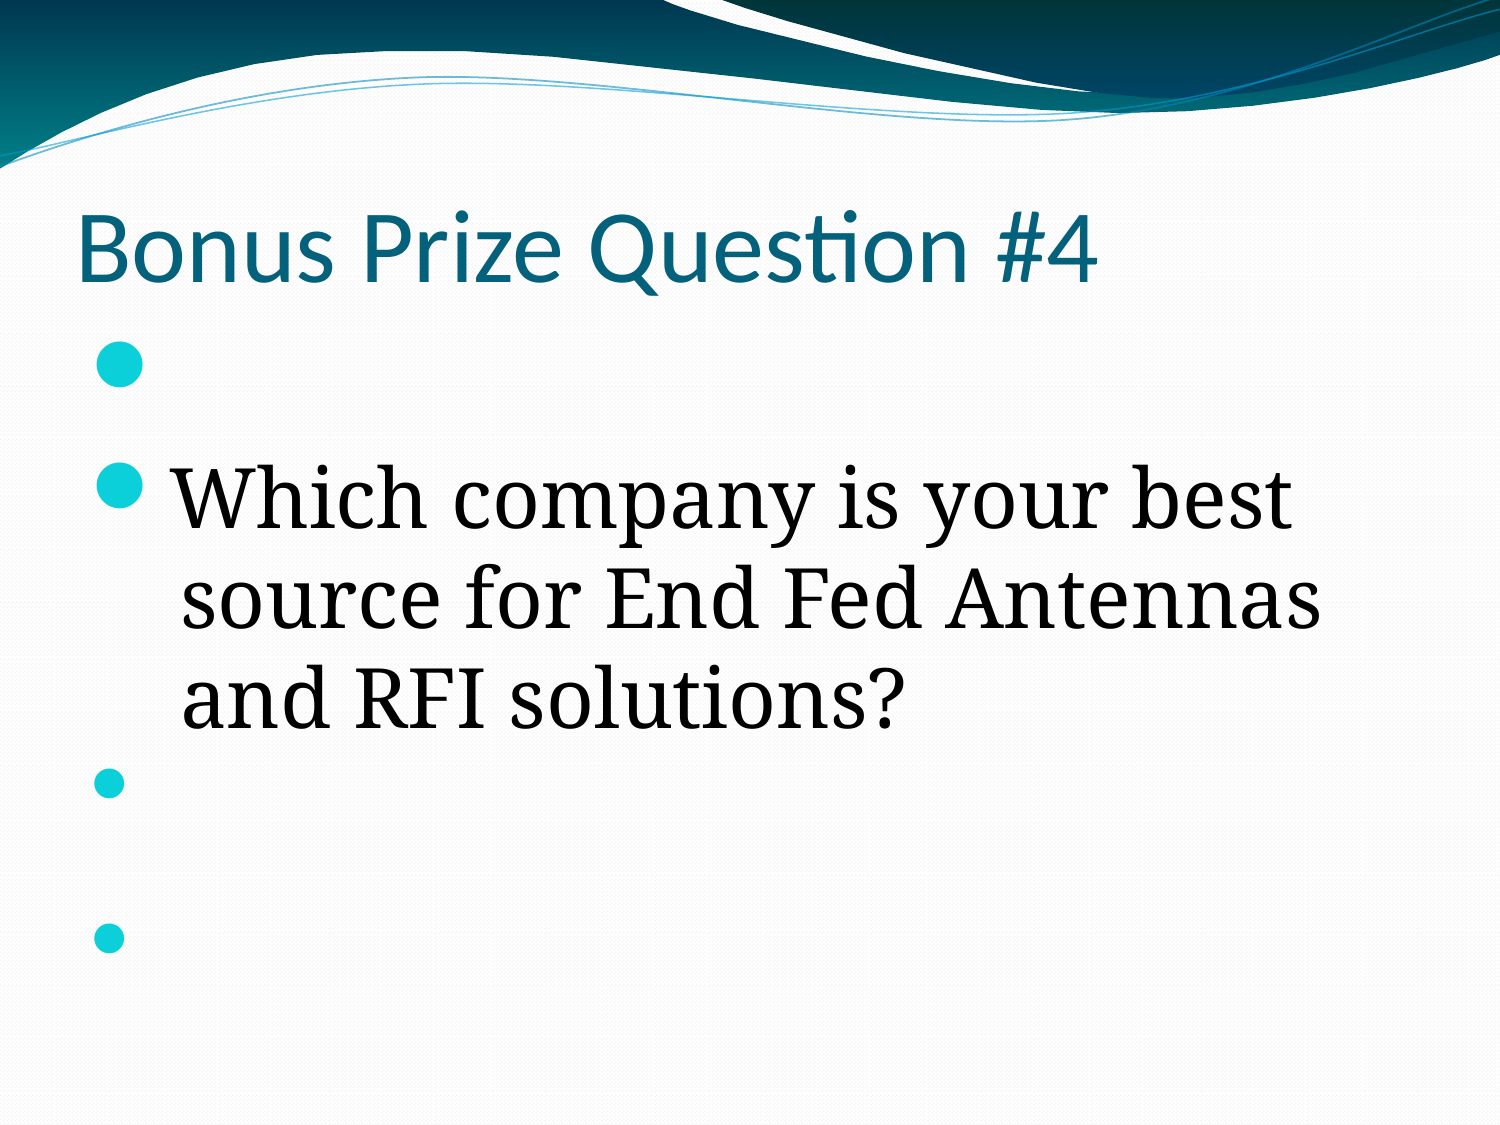

# Bonus Prize Question #4
Which company is your best source for End Fed Antennas and RFI solutions?